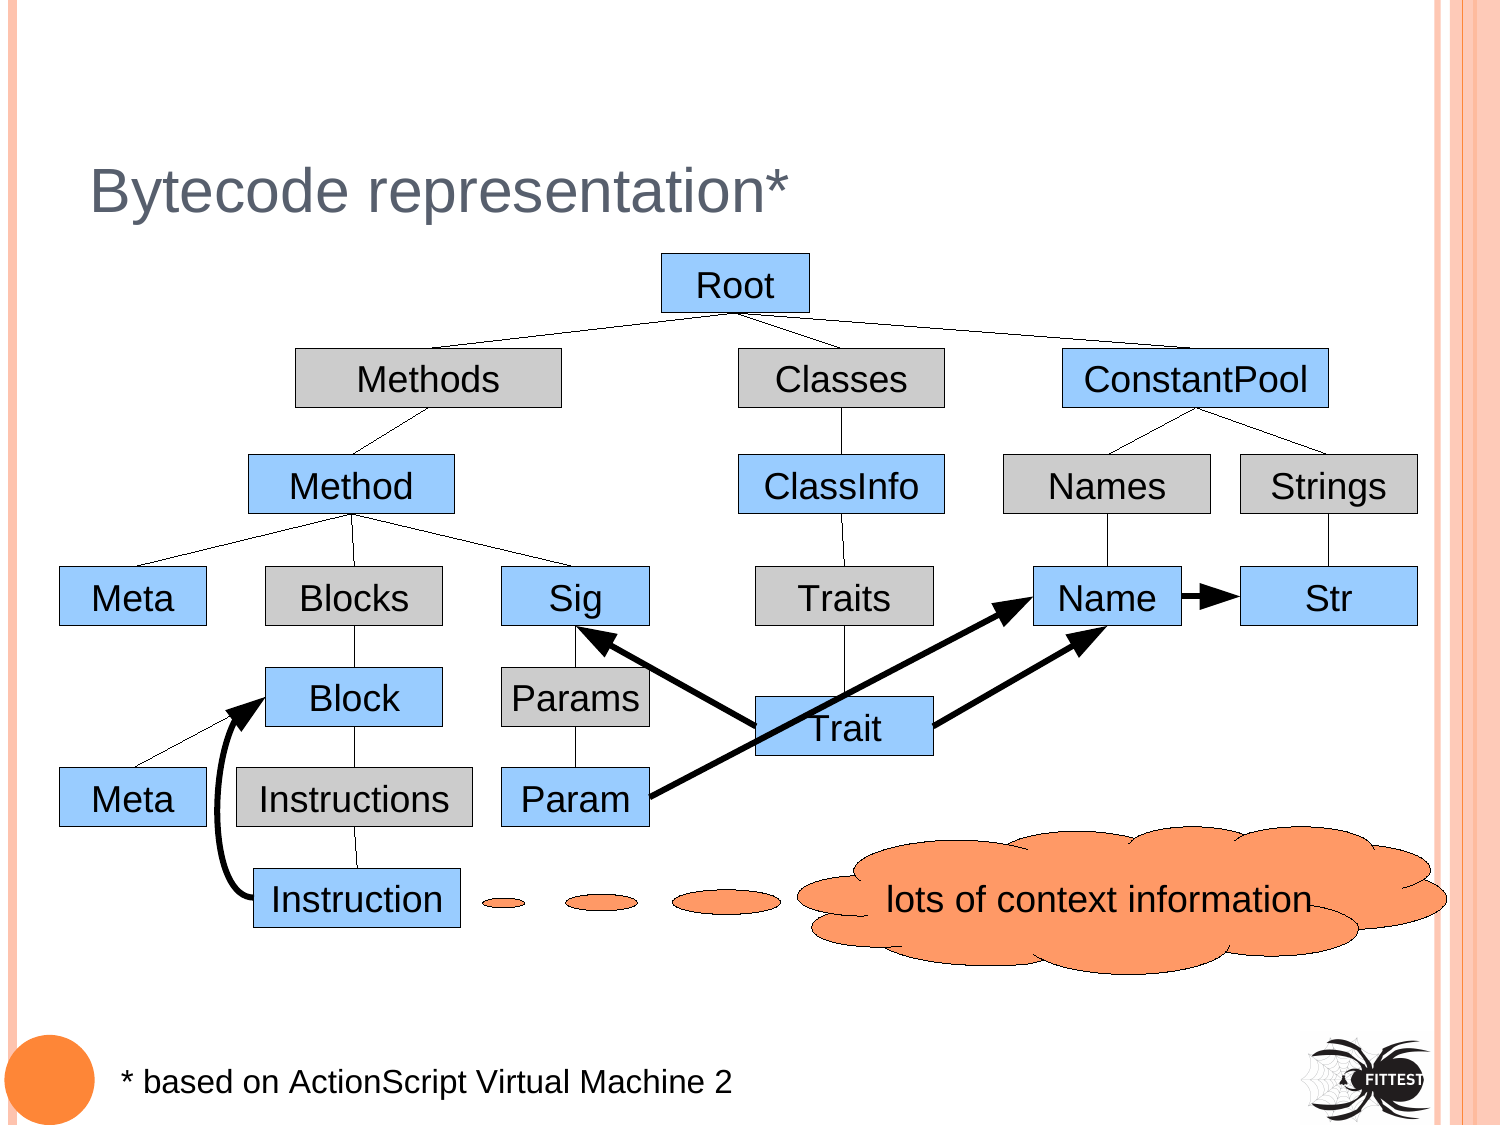

# Bytecode representation*
Root
Methods
Classes
ConstantPool
Method
ClassInfo
Names
Strings
Meta
Blocks
Sig
Traits
Name
Str
Block
Params
Trait
Meta
Instructions
Param
lots of context information
Instruction
* based on ActionScript Virtual Machine 2